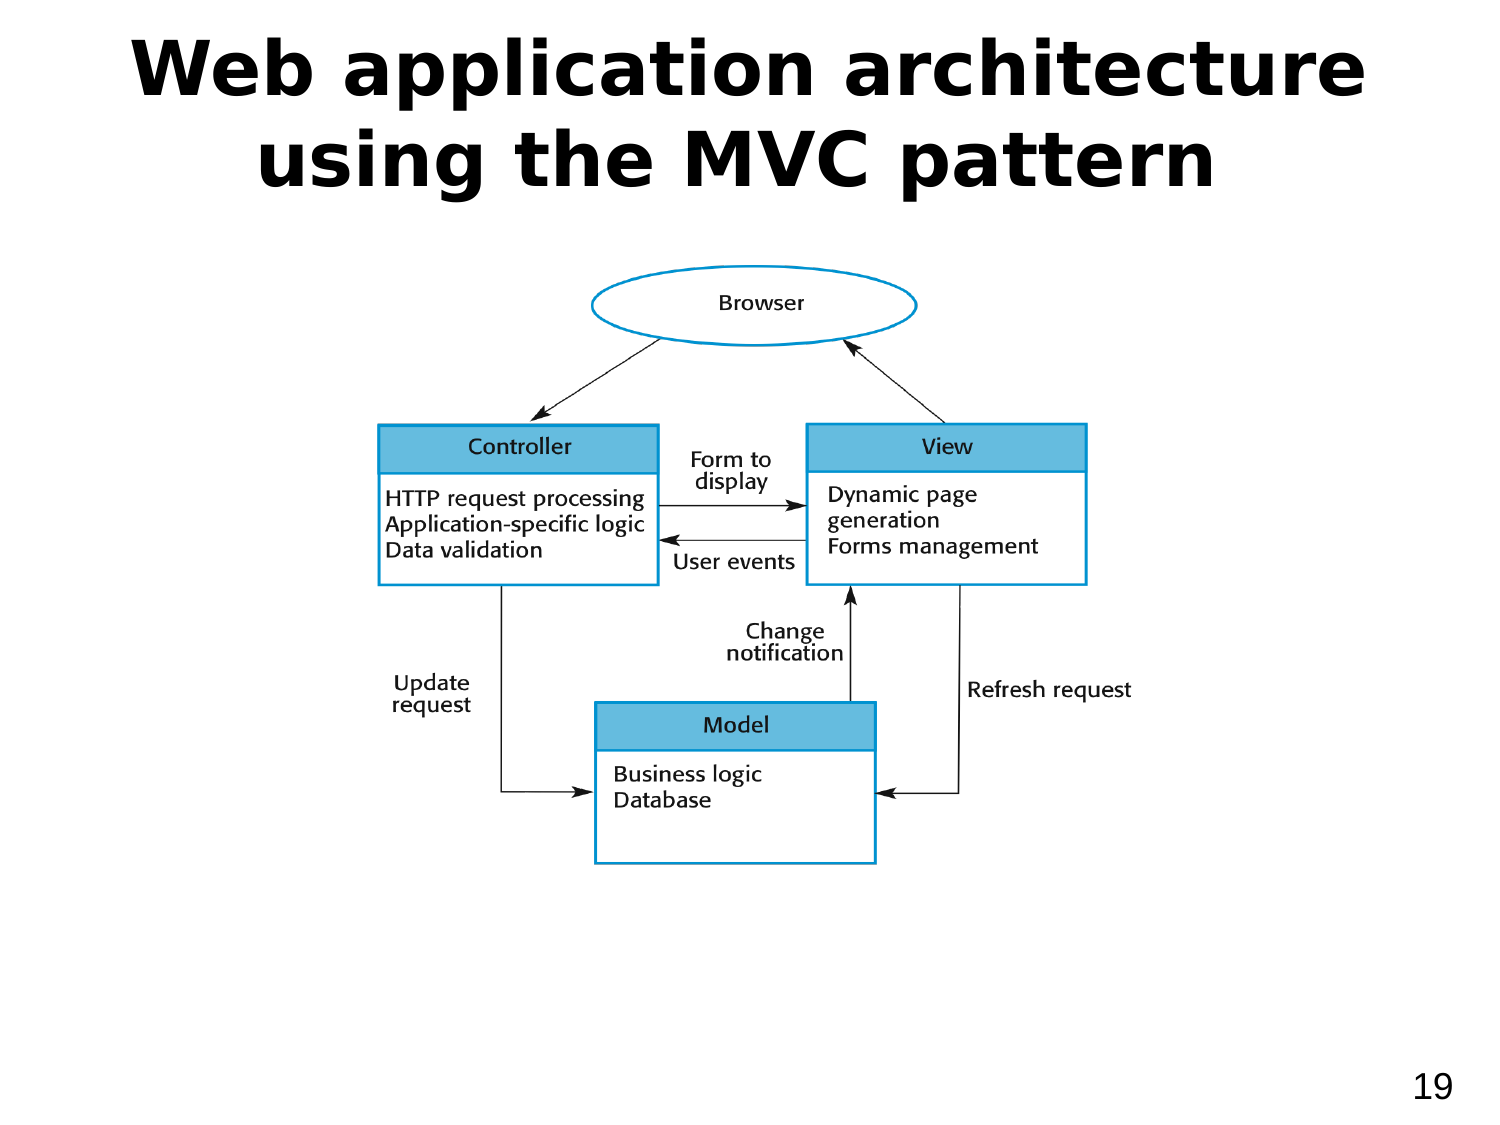

# Web application architecture using the MVC pattern